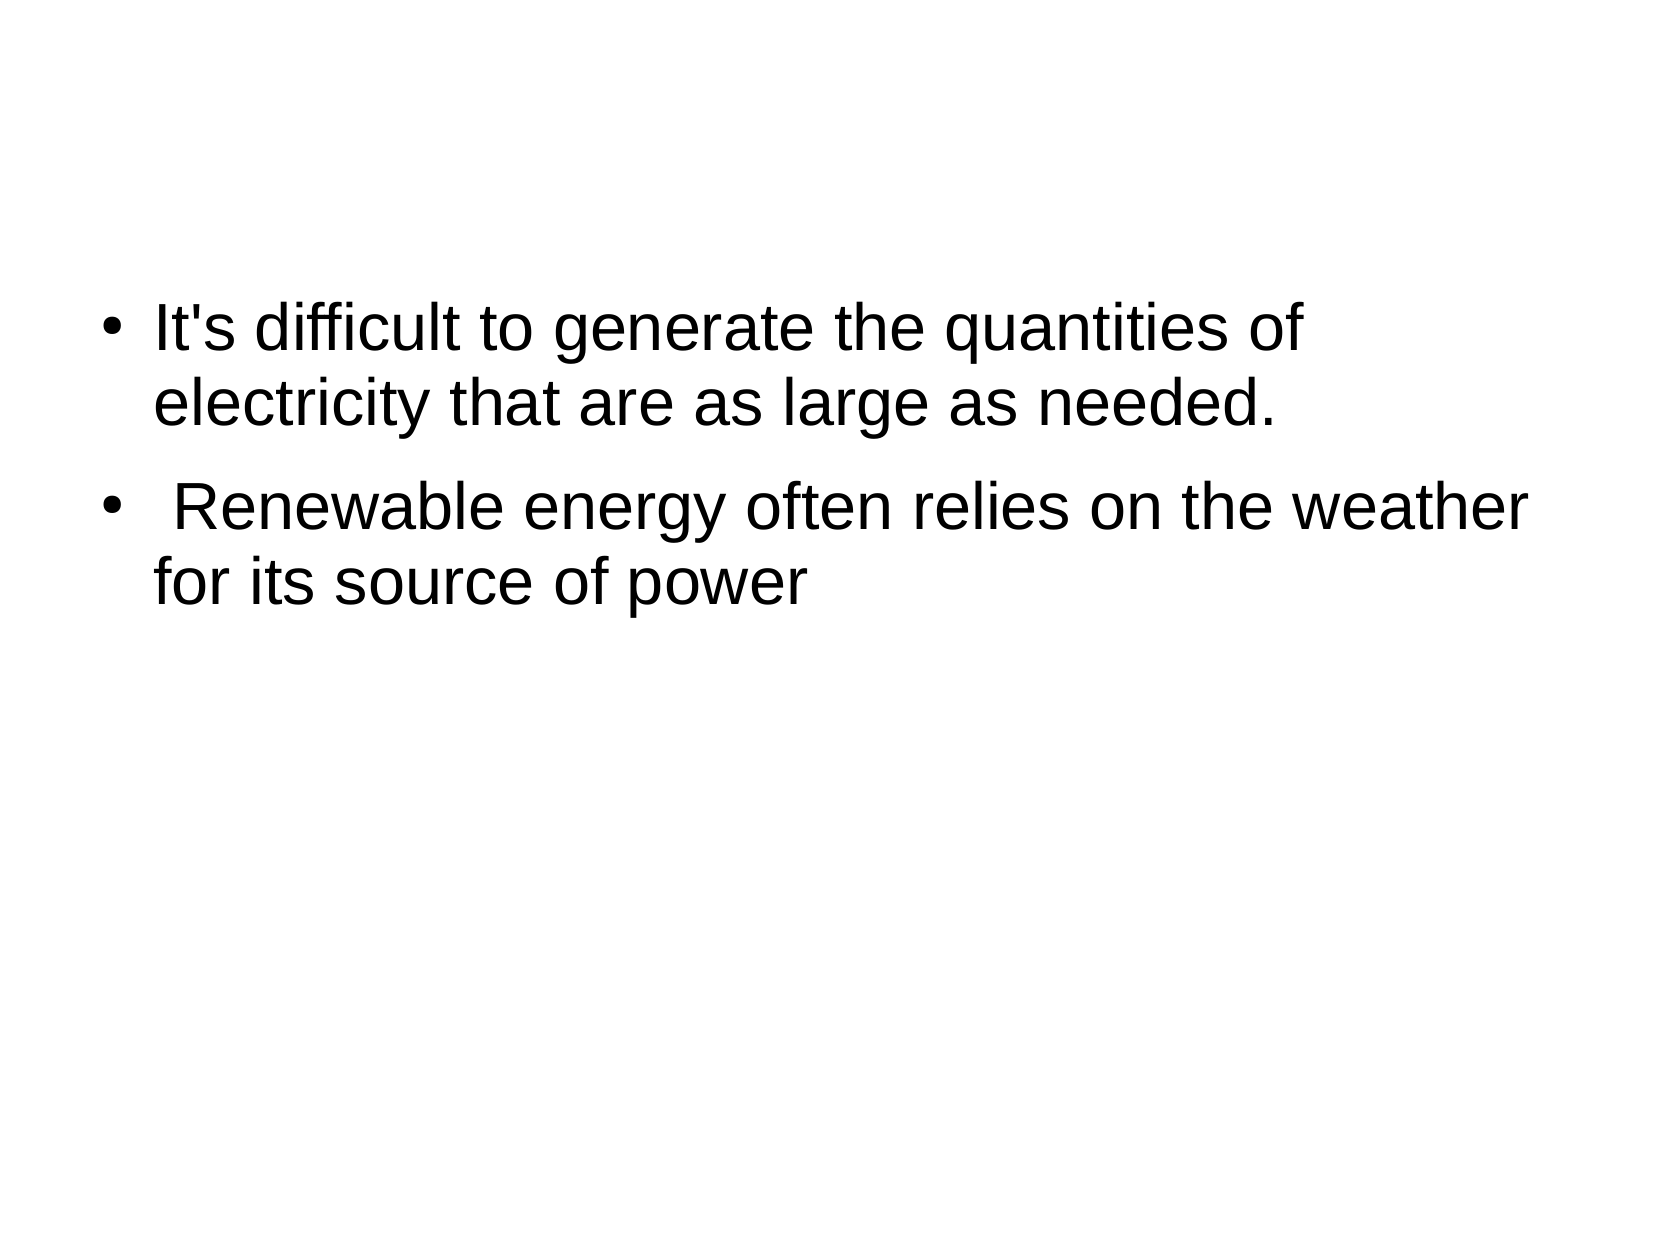

#
It's difficult to generate the quantities of electricity that are as large as needed.
 Renewable energy often relies on the weather for its source of power